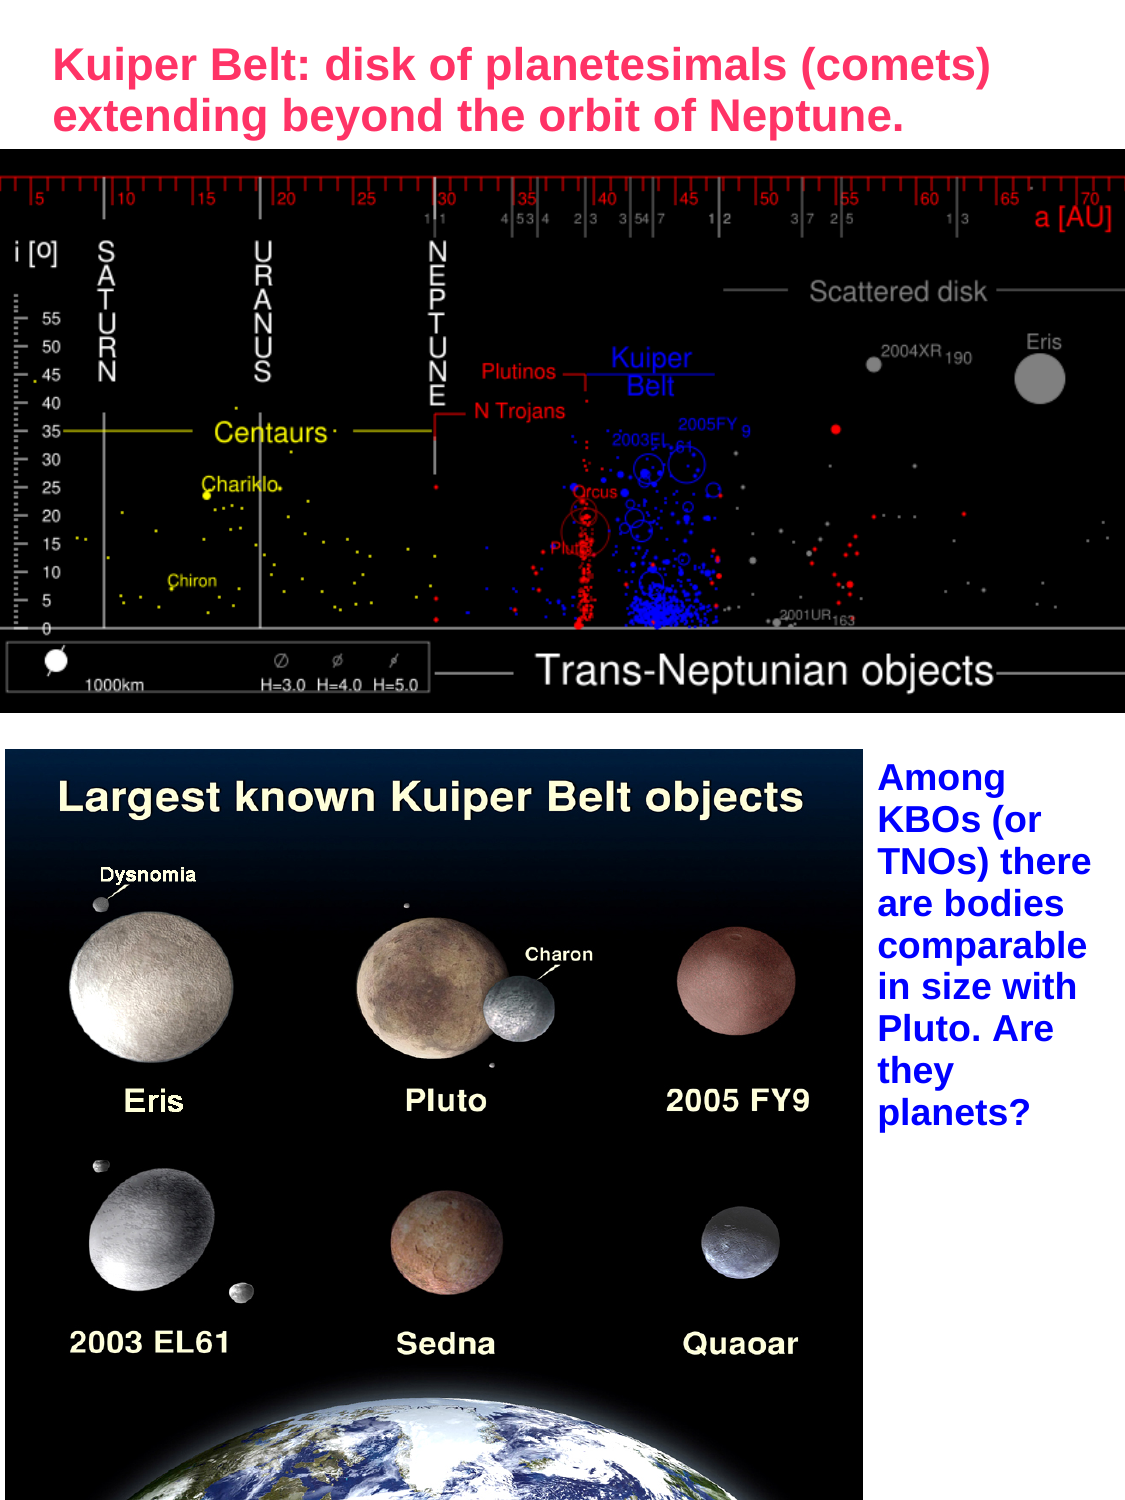

Kuiper Belt: disk of planetesimals (comets) extending beyond the orbit of Neptune.
Among KBOs (or TNOs) there are bodies comparable in size with Pluto. Are they planets?